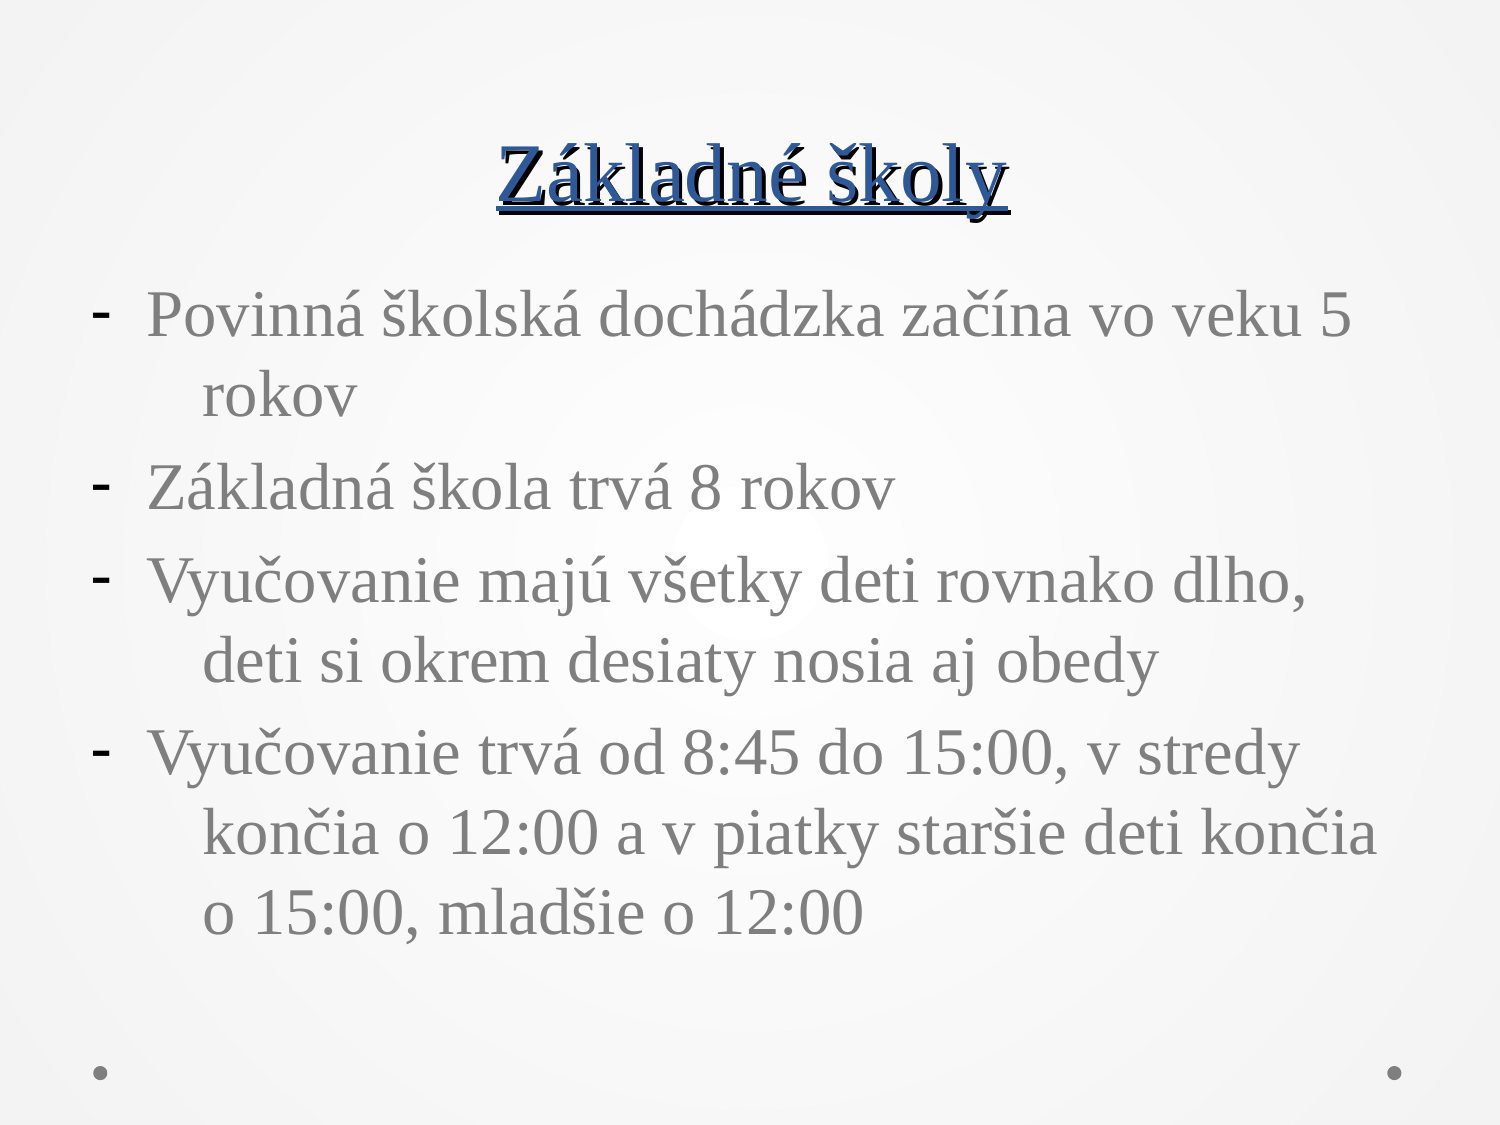

# Základné školy
Povinná školská dochádzka začína vo veku 5 rokov
Základná škola trvá 8 rokov
Vyučovanie majú všetky deti rovnako dlho, deti si okrem desiaty nosia aj obedy
Vyučovanie trvá od 8:45 do 15:00, v stredy končia o 12:00 a v piatky staršie deti končia o 15:00, mladšie o 12:00